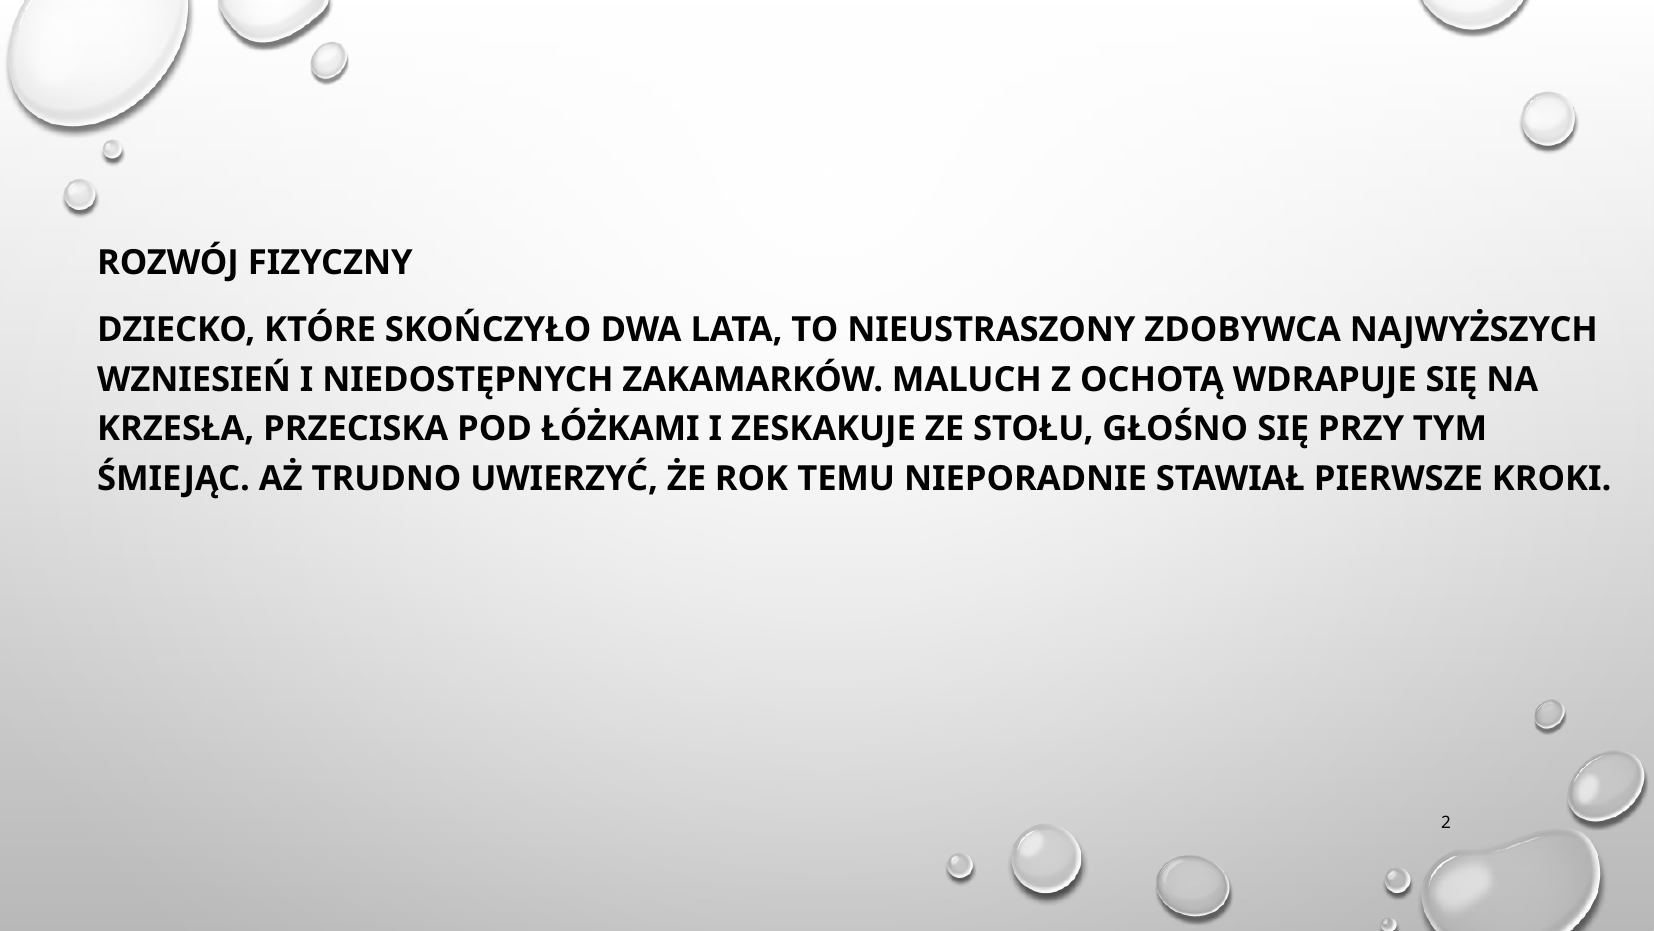

# Rozwój fizyczny
Dziecko, które skończyło dwa lata, to nieustraszony zdobywca najwyższych wzniesień i niedostępnych zakamarków. Maluch z ochotą wdrapuje się na krzesła, przeciska pod łóżkami i zeskakuje ze stołu, głośno się przy tym śmiejąc. Aż trudno uwierzyć, że rok temu nieporadnie stawiał pierwsze kroki.
1